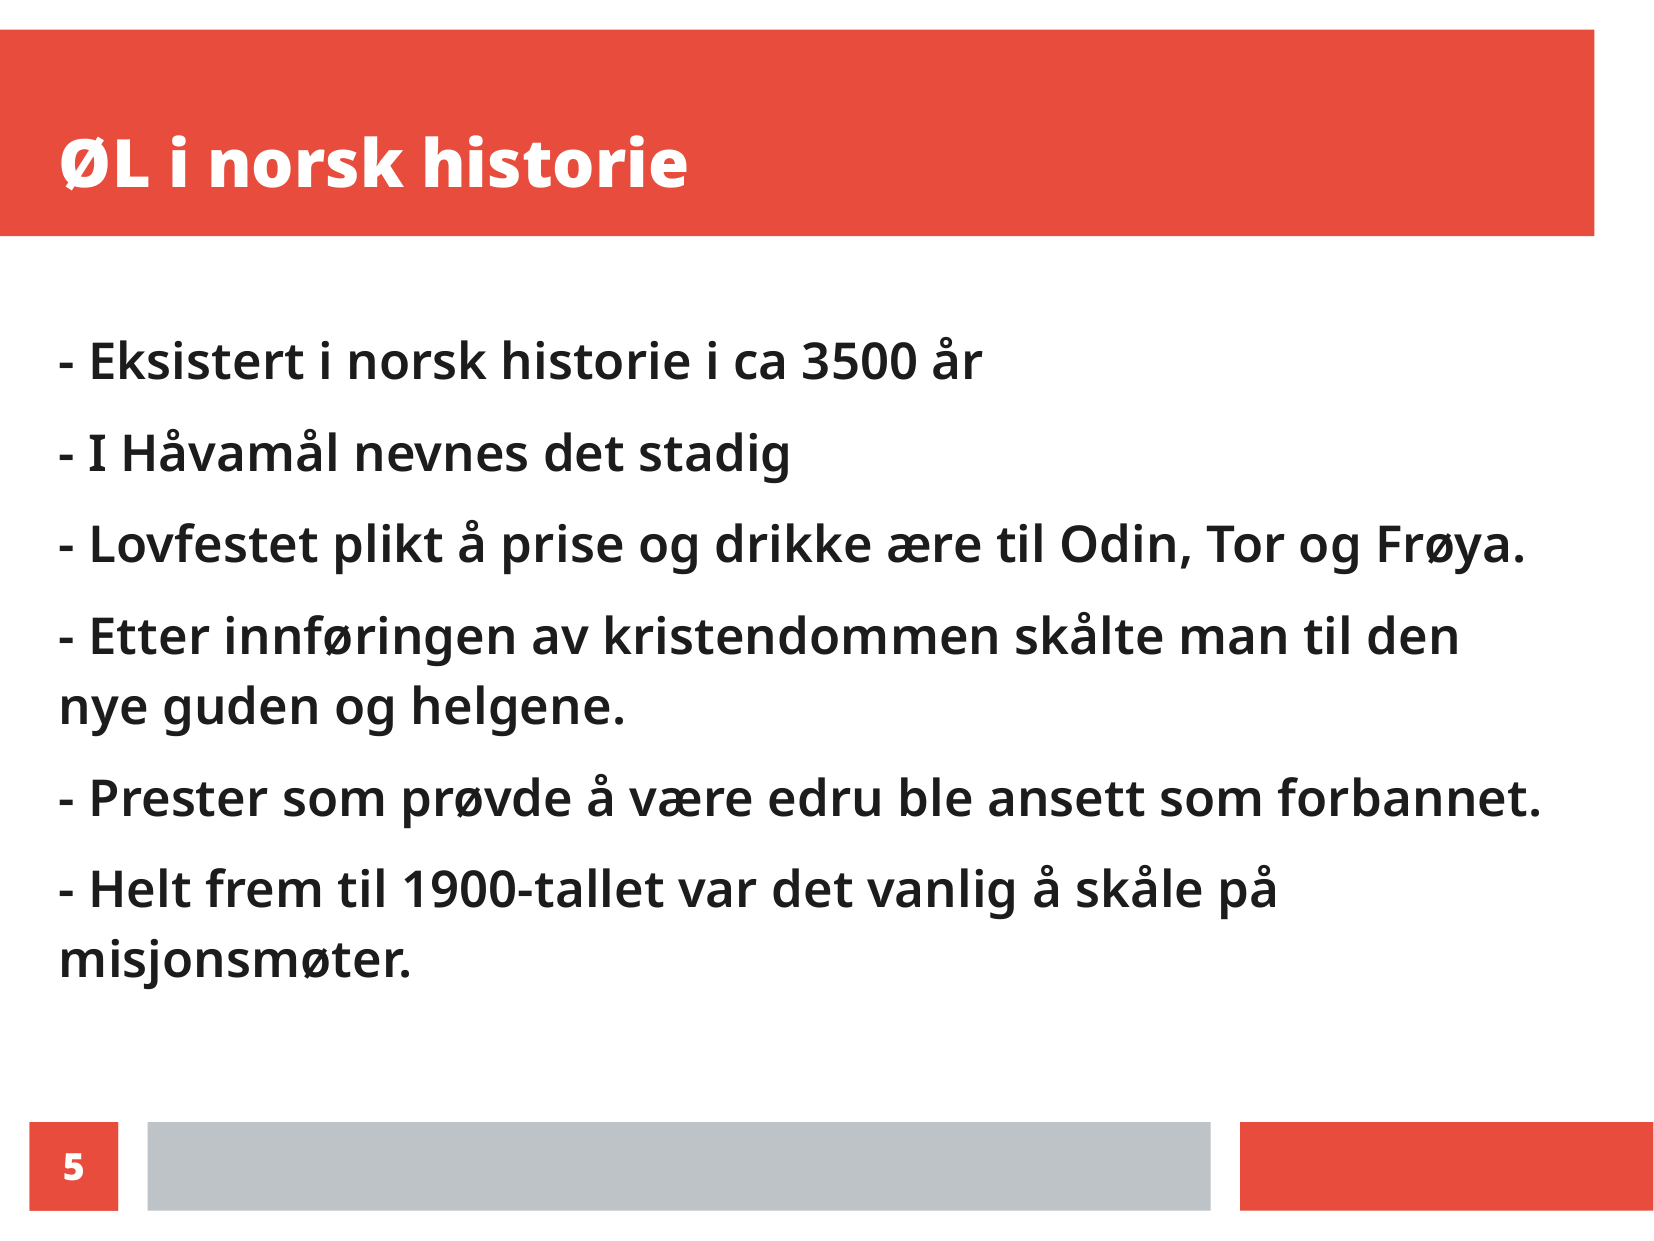

# ØL i norsk historie
- Eksistert i norsk historie i ca 3500 år
- I Håvamål nevnes det stadig
- Lovfestet plikt å prise og drikke ære til Odin, Tor og Frøya.
- Etter innføringen av kristendommen skålte man til den nye guden og helgene.
- Prester som prøvde å være edru ble ansett som forbannet.
- Helt frem til 1900-tallet var det vanlig å skåle på misjonsmøter.
5